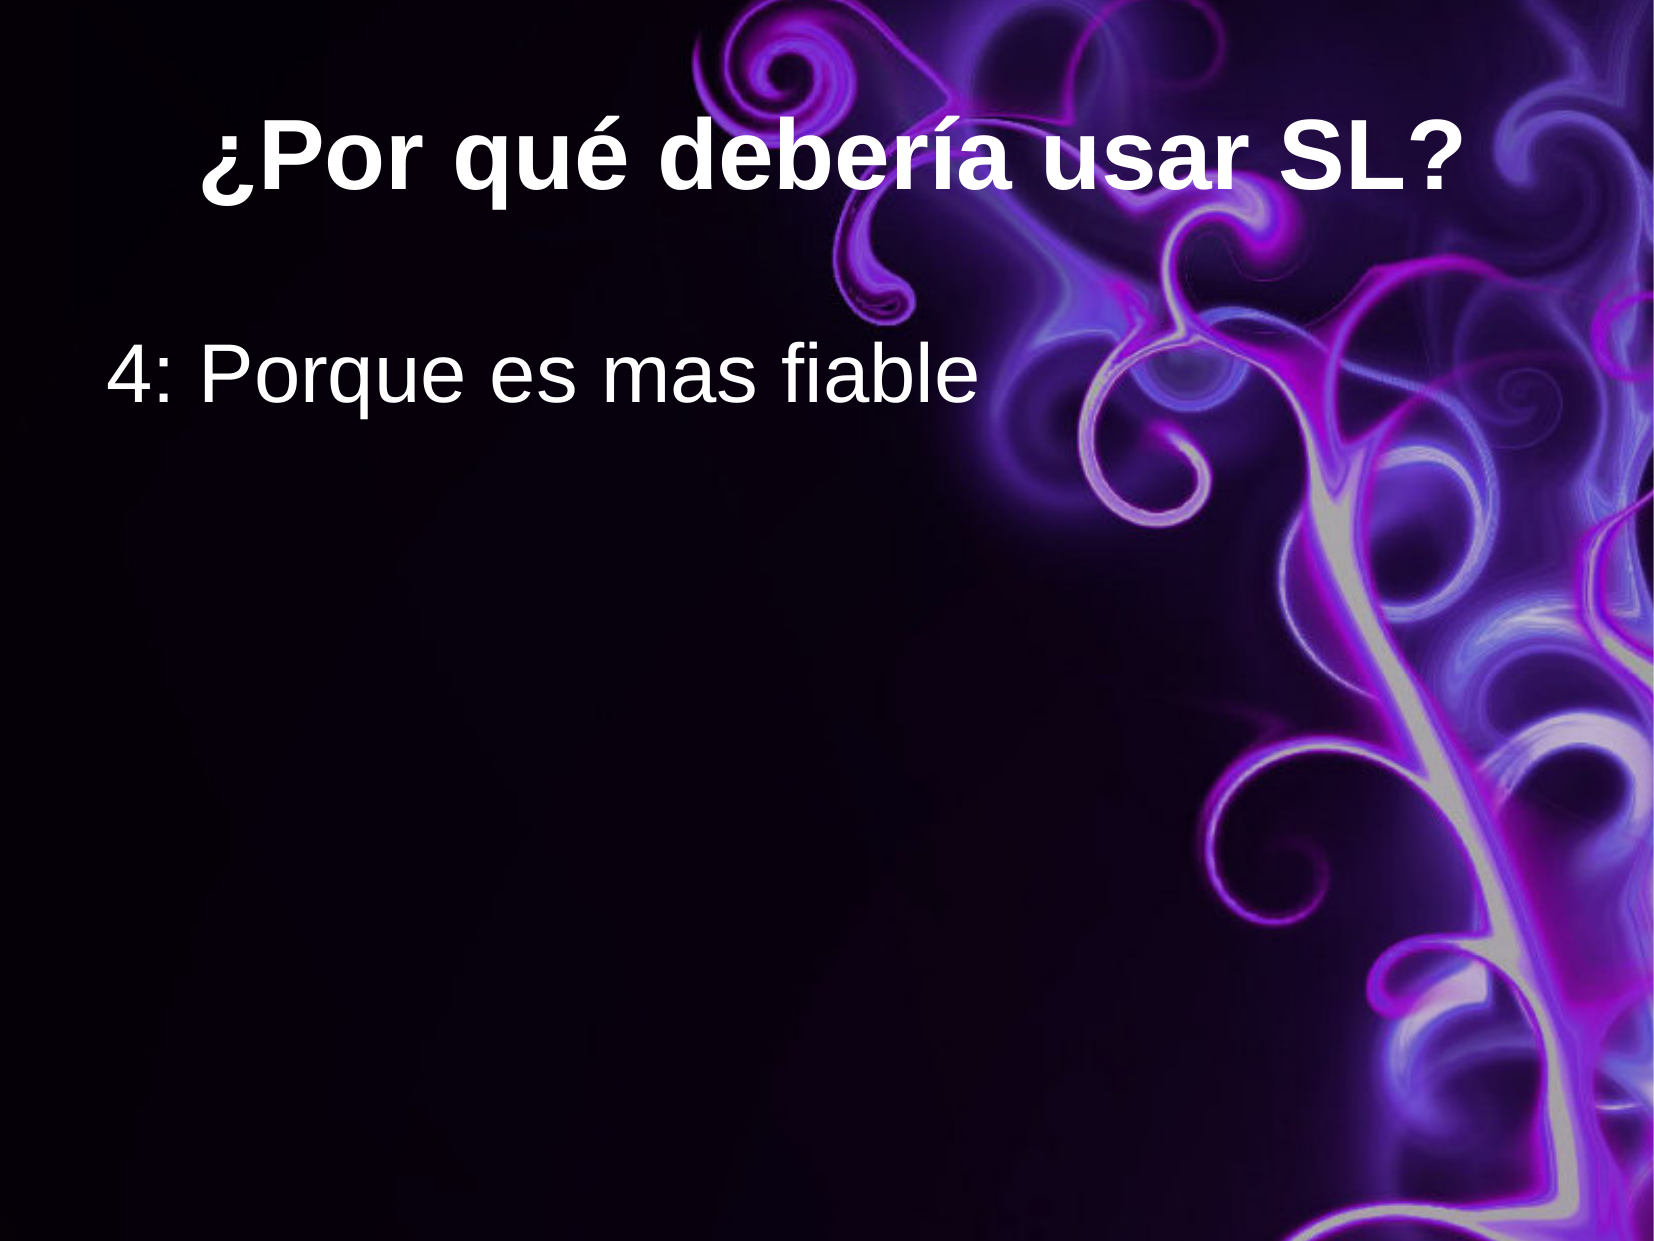

¿Por qué debería usar SL?
# 4: Porque es mas fiable